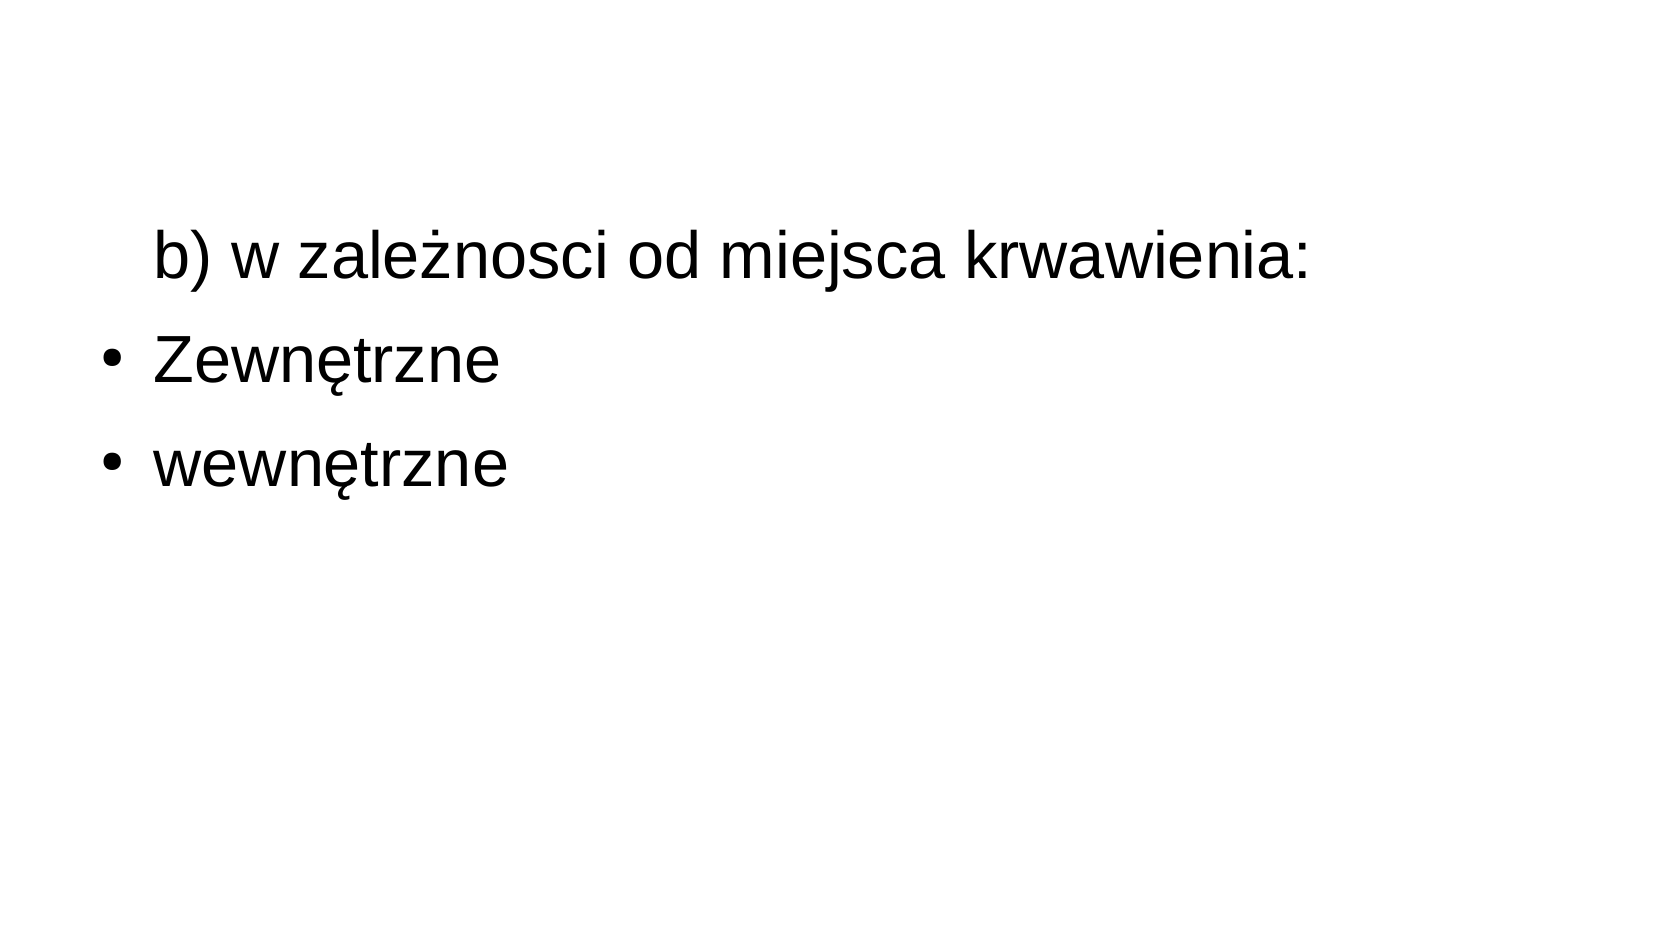

#
b) w zależnosci od miejsca krwawienia:
Zewnętrzne
wewnętrzne